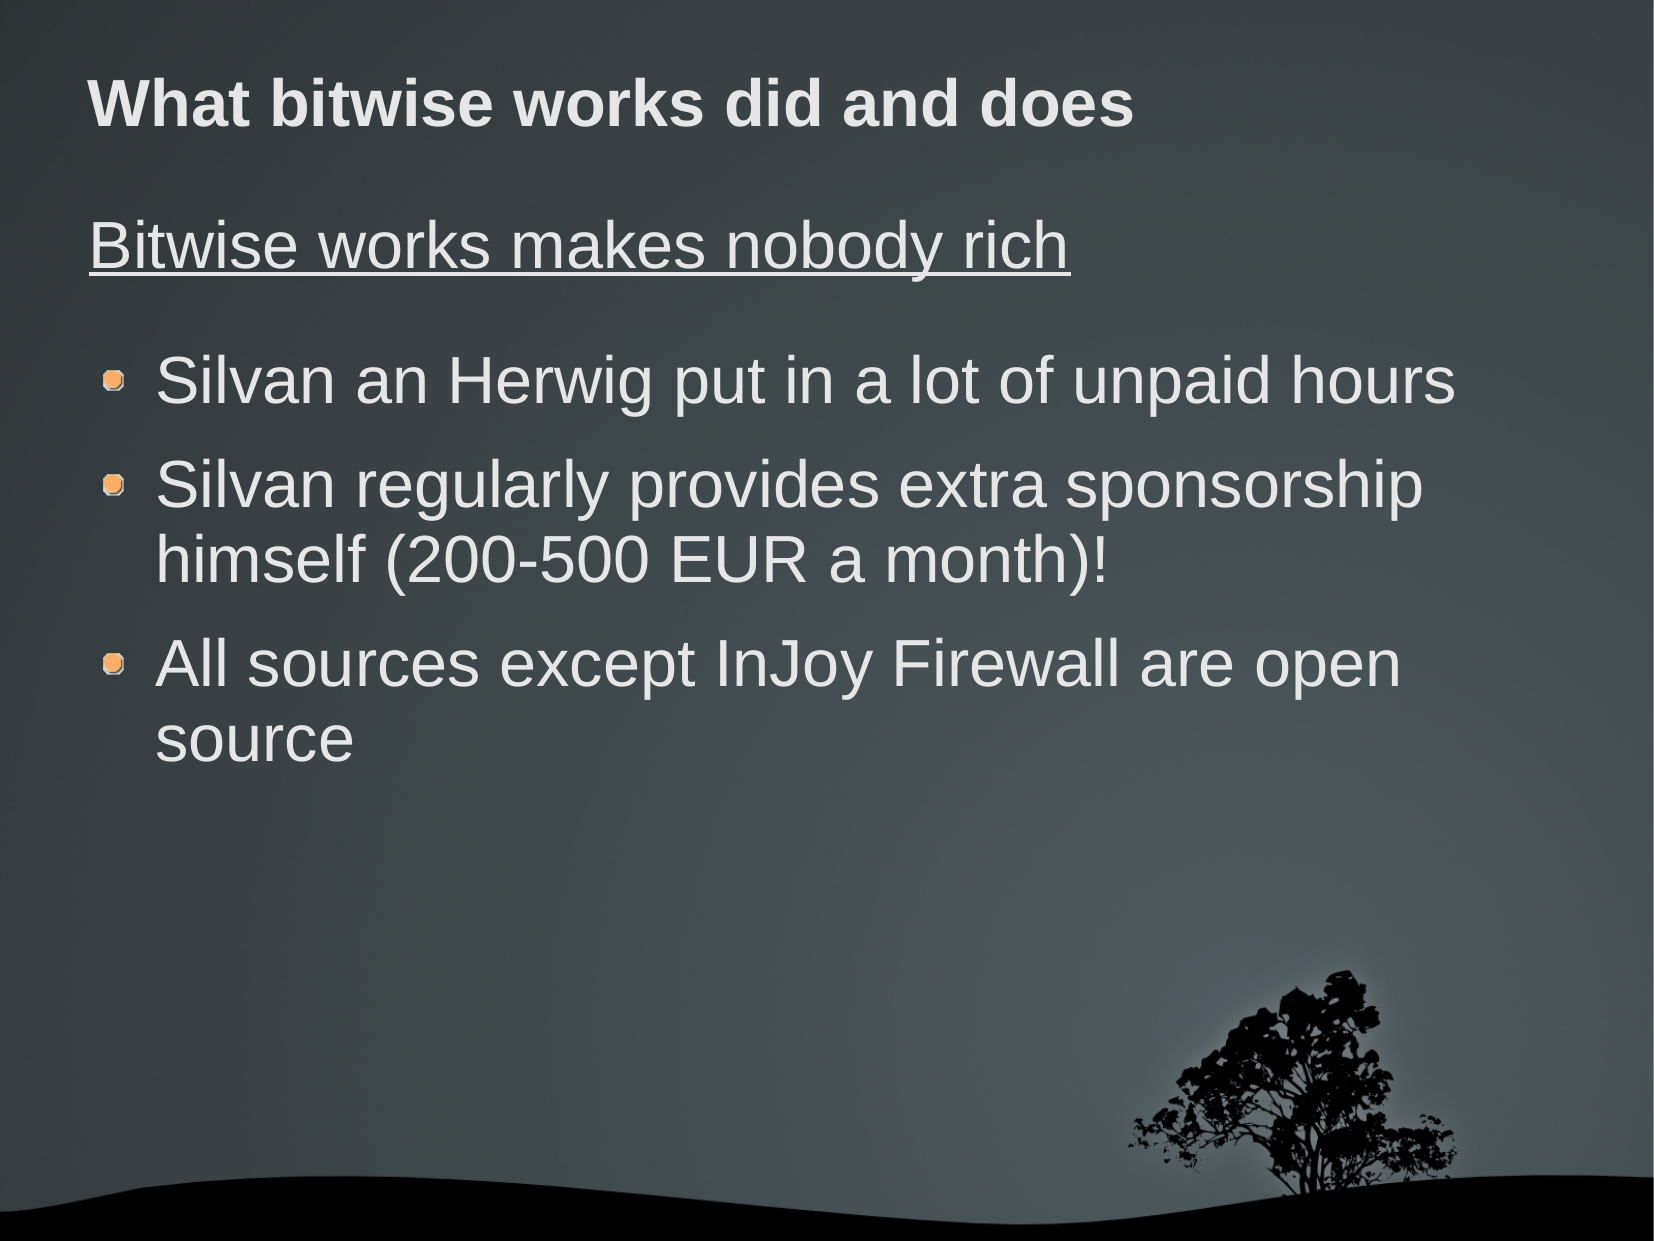

# What bitwise works did and does
Bitwise works makes nobody rich
Silvan an Herwig put in a lot of unpaid hours
Silvan regularly provides extra sponsorship himself (200-500 EUR a month)!
All sources except InJoy Firewall are open source